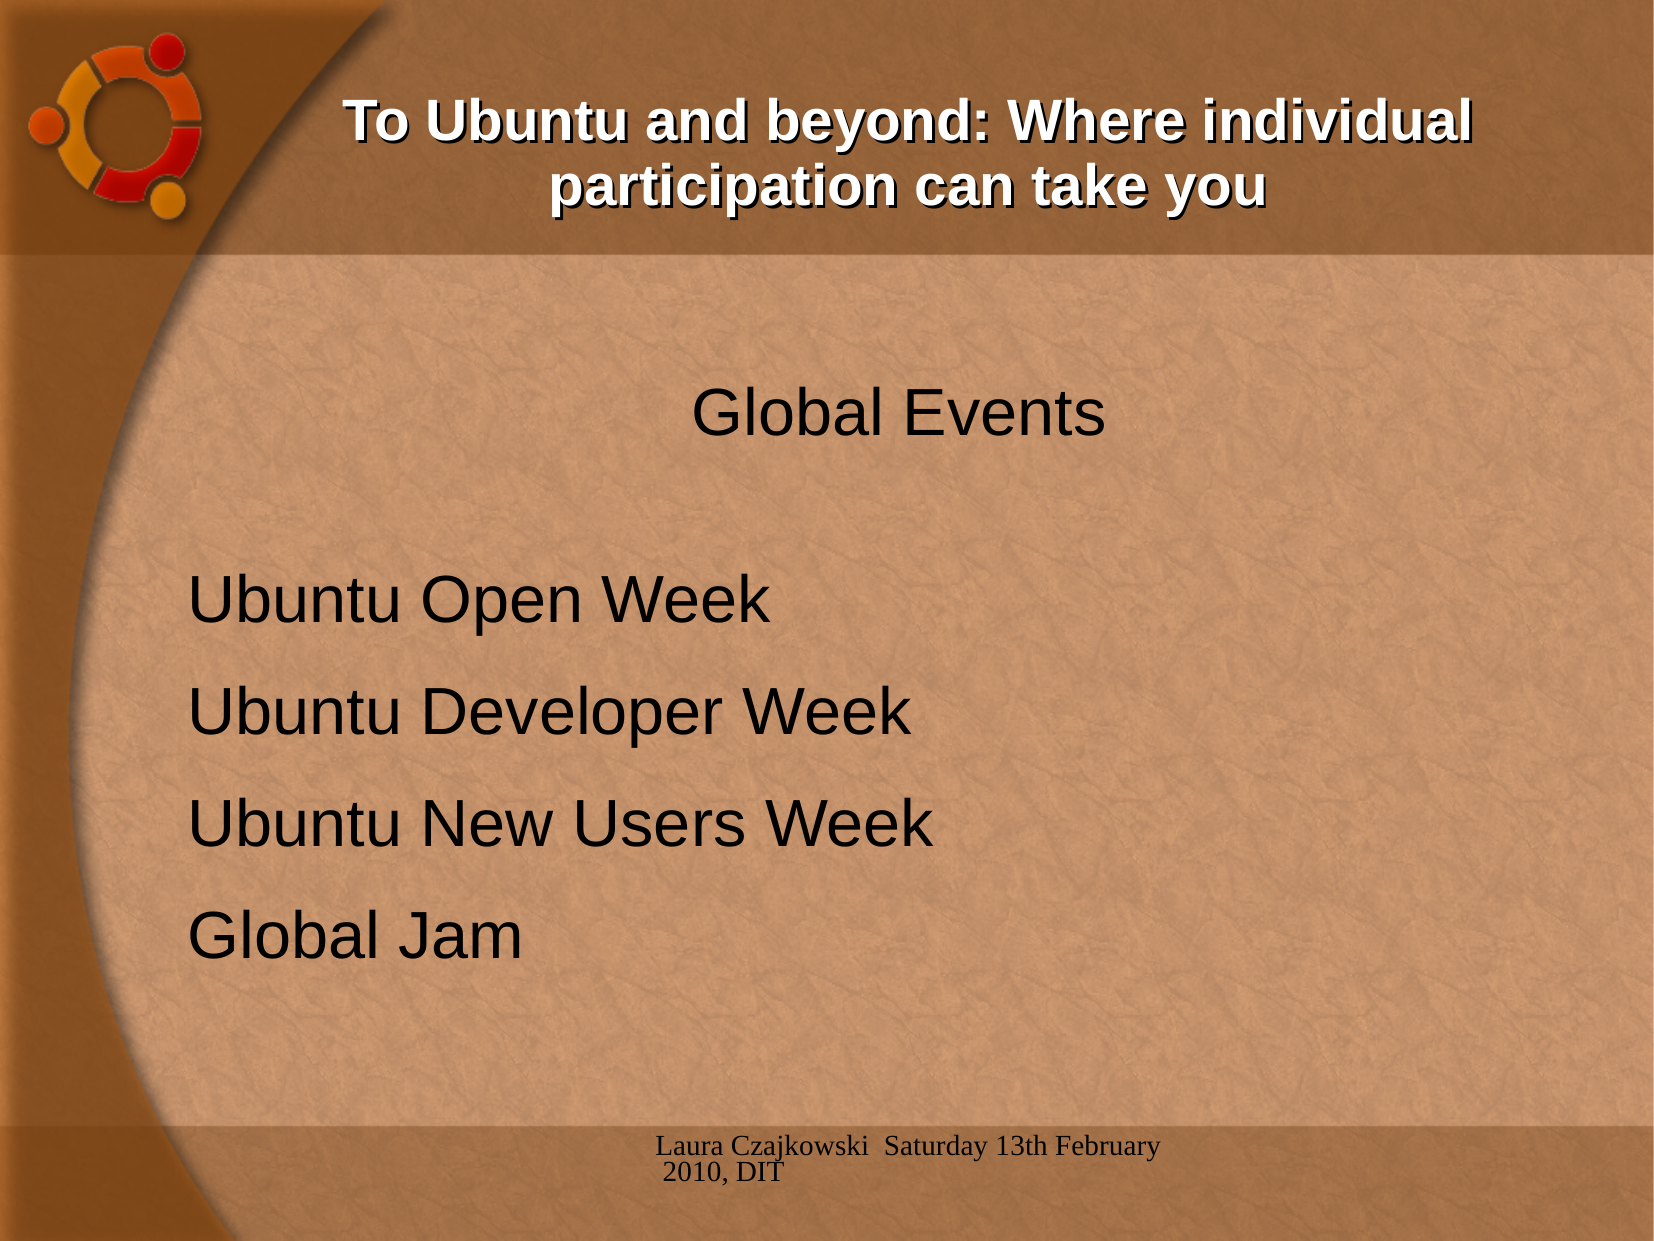

# To Ubuntu and beyond: Where individual participation can take you
Global Events
Ubuntu Open Week
Ubuntu Developer Week
Ubuntu New Users Week
Global Jam
Laura Czajkowski Saturday 13th February 2010, DIT